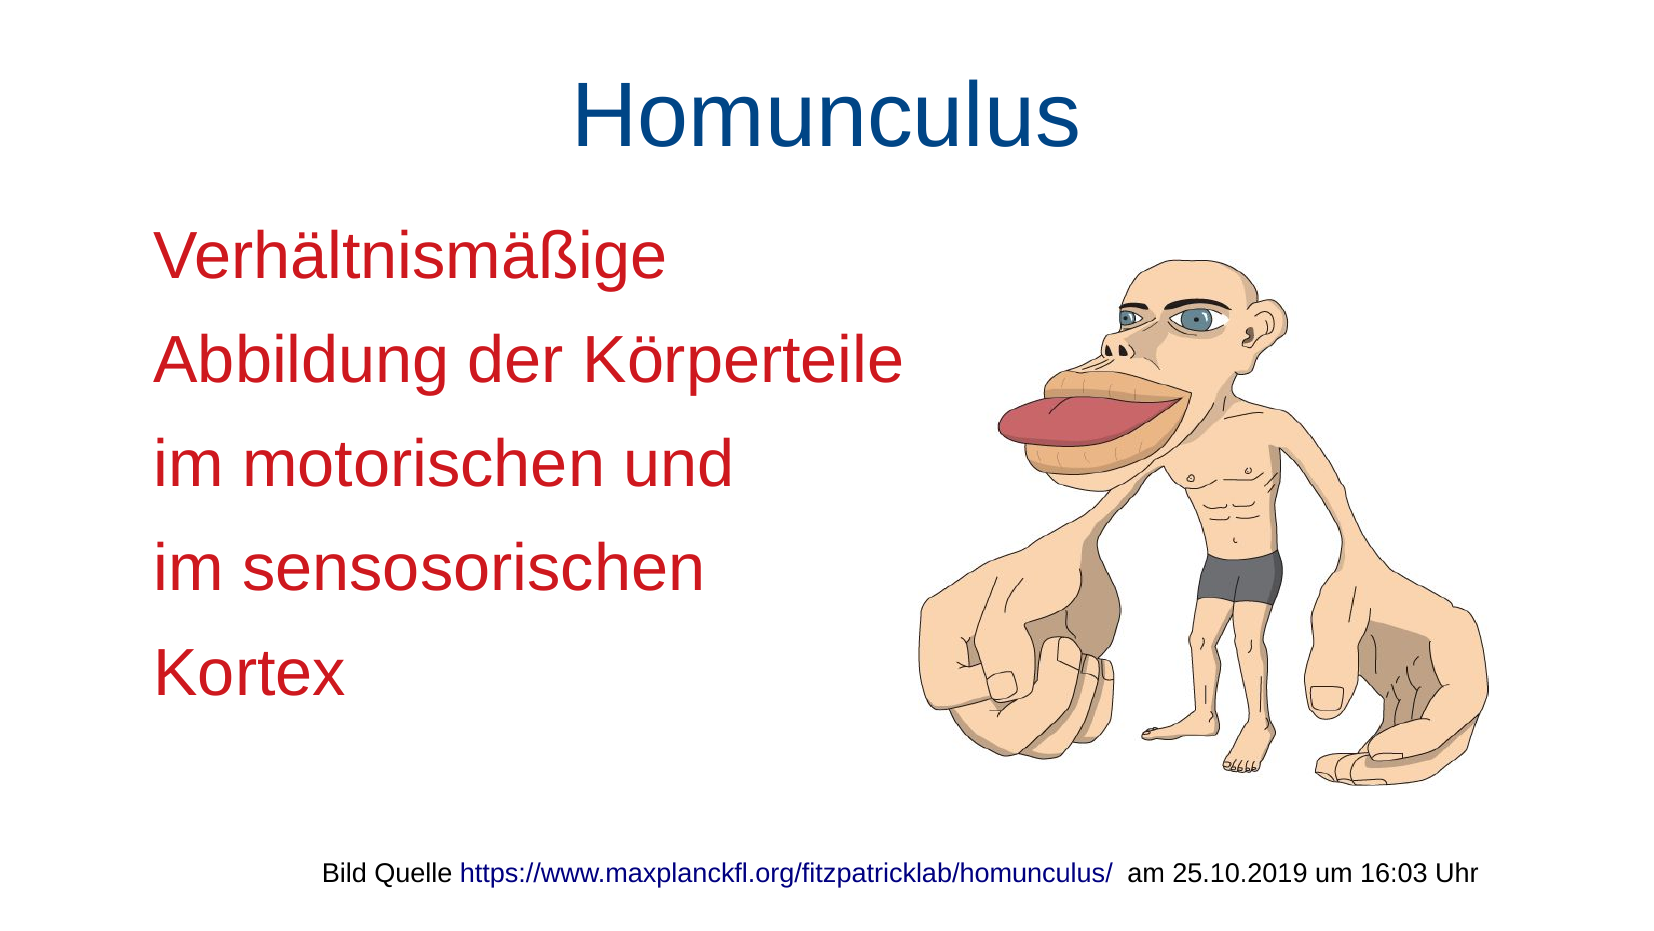

# Homunculus
Verhältnismäßige
Abbildung der Körperteile
im motorischen und
im sensosorischen
Kortex
Bild Quelle https://www.maxplanckfl.org/fitzpatricklab/homunculus/ am 25.10.2019 um 16:03 Uhr